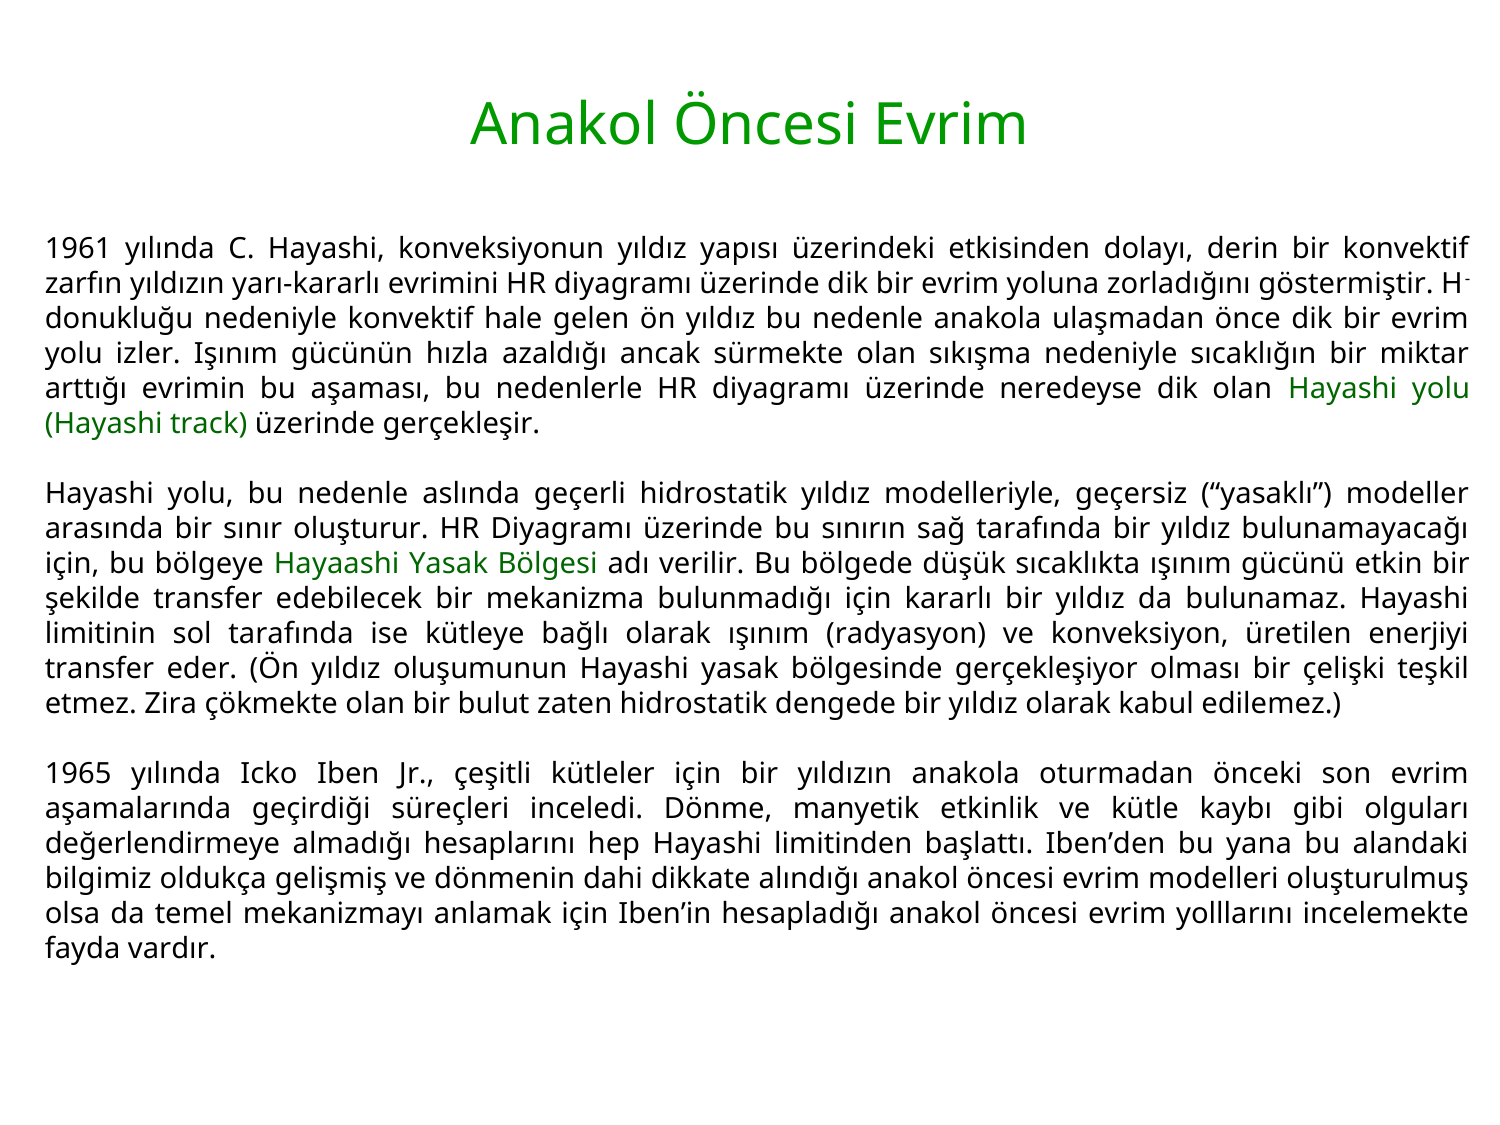

# Anakol Öncesi Evrim
1961 yılında C. Hayashi, konveksiyonun yıldız yapısı üzerindeki etkisinden dolayı, derin bir konvektif zarfın yıldızın yarı-kararlı evrimini HR diyagramı üzerinde dik bir evrim yoluna zorladığını göstermiştir. H- donukluğu nedeniyle konvektif hale gelen ön yıldız bu nedenle anakola ulaşmadan önce dik bir evrim yolu izler. Işınım gücünün hızla azaldığı ancak sürmekte olan sıkışma nedeniyle sıcaklığın bir miktar arttığı evrimin bu aşaması, bu nedenlerle HR diyagramı üzerinde neredeyse dik olan Hayashi yolu (Hayashi track) üzerinde gerçekleşir.
Hayashi yolu, bu nedenle aslında geçerli hidrostatik yıldız modelleriyle, geçersiz (“yasaklı”) modeller arasında bir sınır oluşturur. HR Diyagramı üzerinde bu sınırın sağ tarafında bir yıldız bulunamayacağı için, bu bölgeye Hayaashi Yasak Bölgesi adı verilir. Bu bölgede düşük sıcaklıkta ışınım gücünü etkin bir şekilde transfer edebilecek bir mekanizma bulunmadığı için kararlı bir yıldız da bulunamaz. Hayashi limitinin sol tarafında ise kütleye bağlı olarak ışınım (radyasyon) ve konveksiyon, üretilen enerjiyi transfer eder. (Ön yıldız oluşumunun Hayashi yasak bölgesinde gerçekleşiyor olması bir çelişki teşkil etmez. Zira çökmekte olan bir bulut zaten hidrostatik dengede bir yıldız olarak kabul edilemez.)
1965 yılında Icko Iben Jr., çeşitli kütleler için bir yıldızın anakola oturmadan önceki son evrim aşamalarında geçirdiği süreçleri inceledi. Dönme, manyetik etkinlik ve kütle kaybı gibi olguları değerlendirmeye almadığı hesaplarını hep Hayashi limitinden başlattı. Iben’den bu yana bu alandaki bilgimiz oldukça gelişmiş ve dönmenin dahi dikkate alındığı anakol öncesi evrim modelleri oluşturulmuş olsa da temel mekanizmayı anlamak için Iben’in hesapladığı anakol öncesi evrim yolllarını incelemekte fayda vardır.